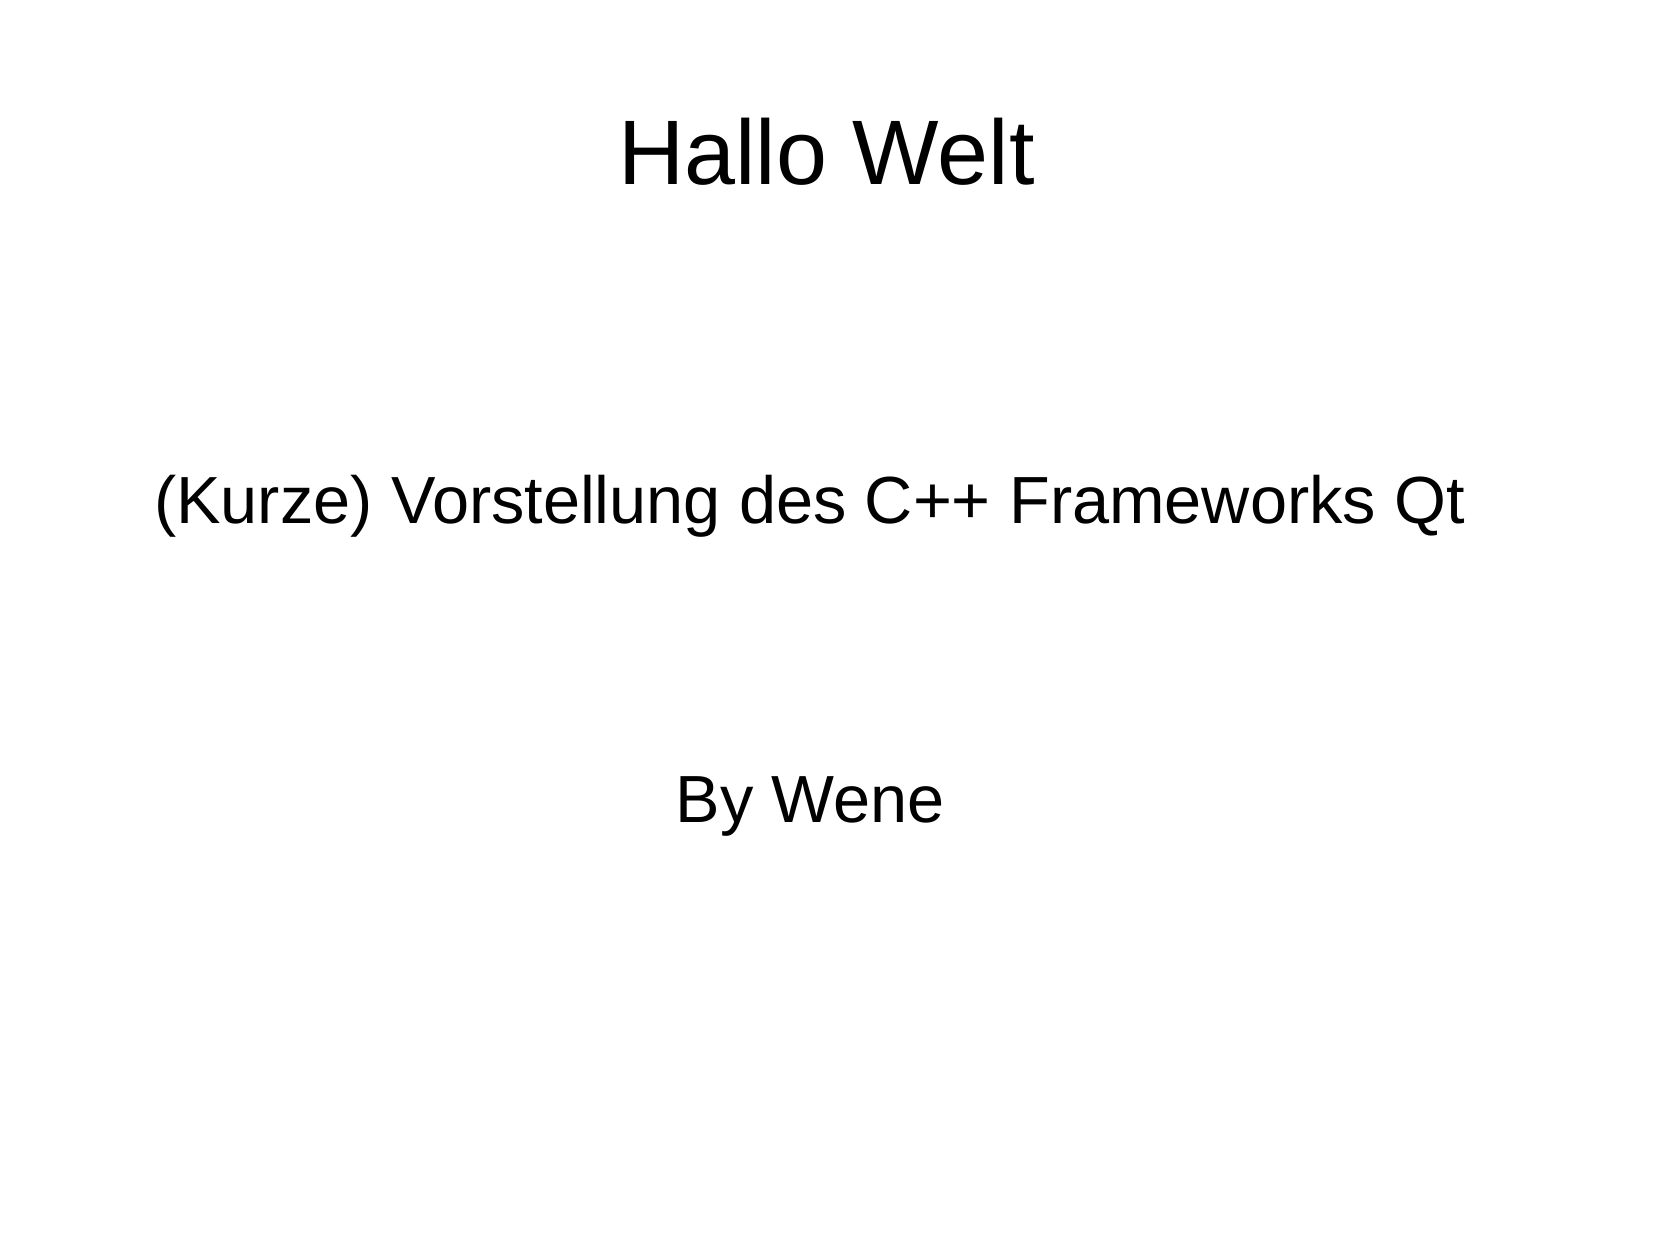

# Hallo Welt
(Kurze) Vorstellung des C++ Frameworks Qt
By Wene